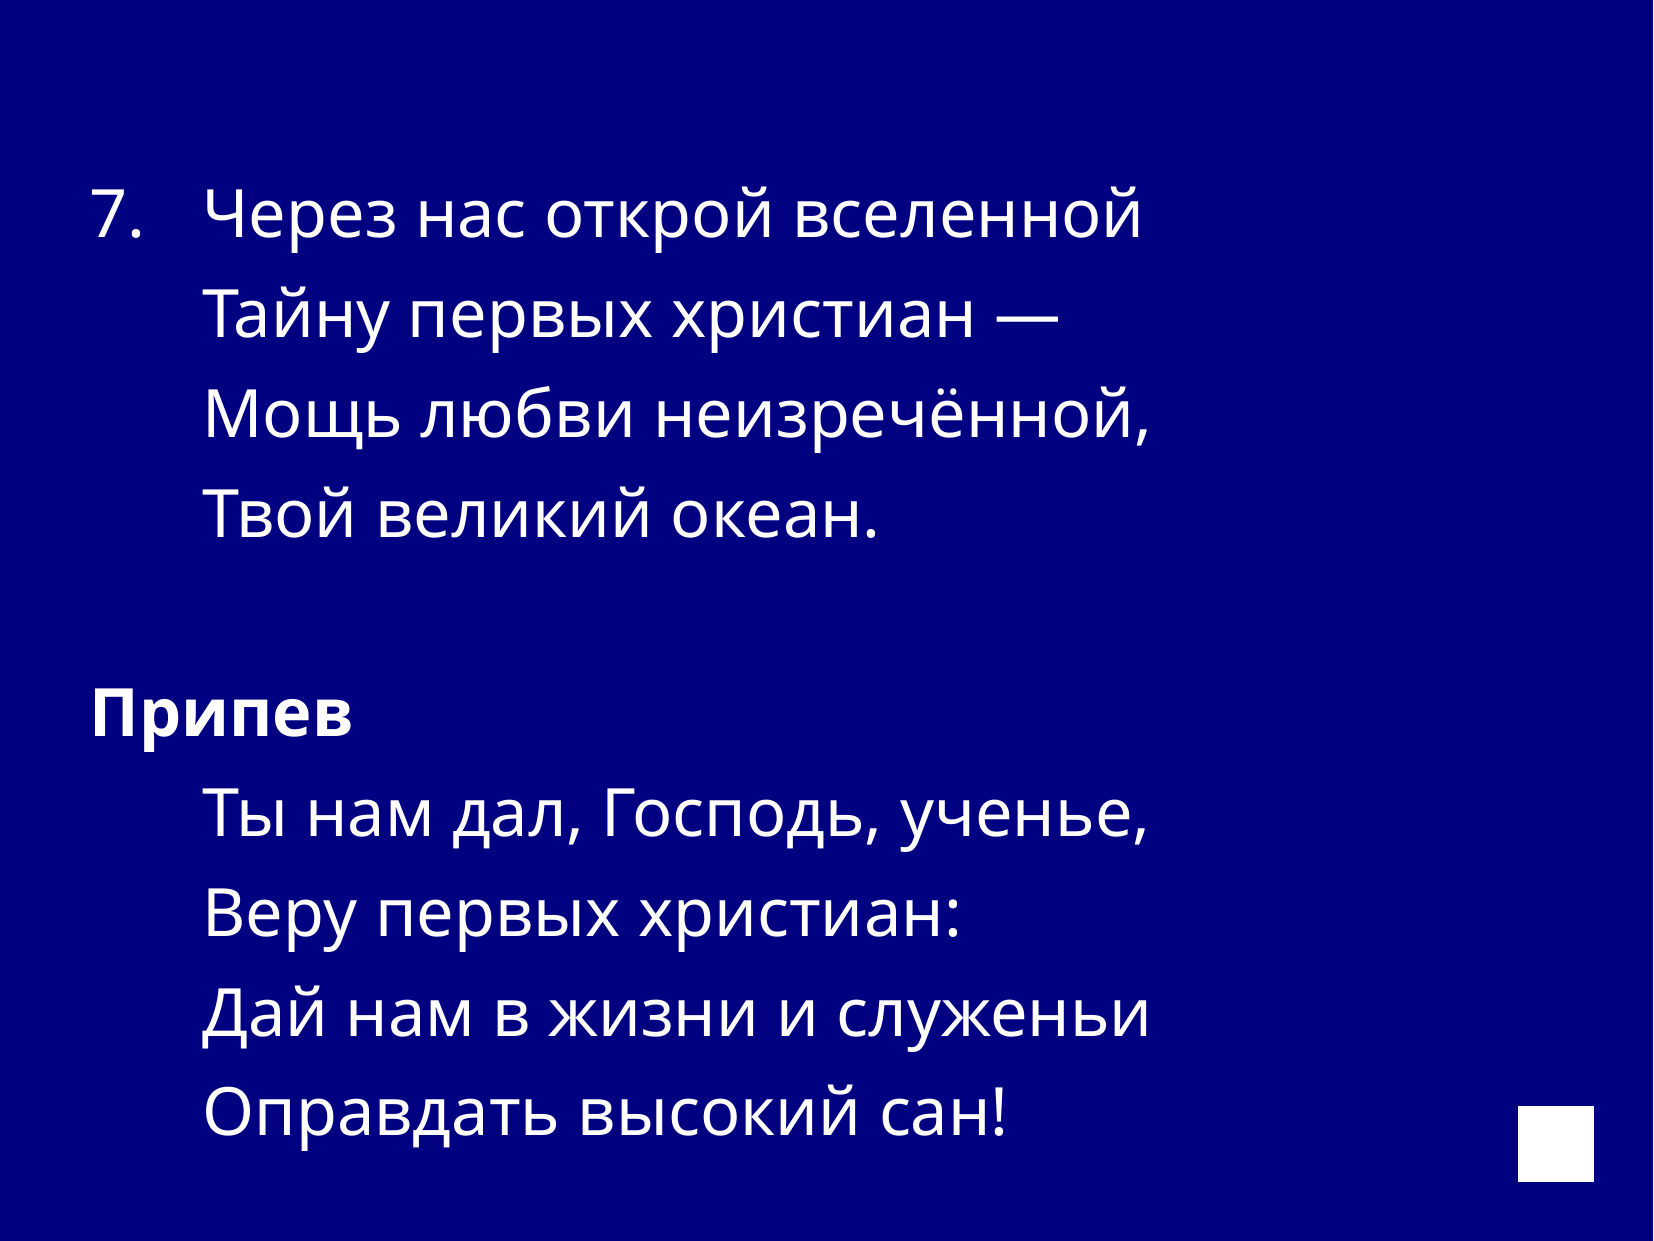

7.	Через нас открой вселенной
	Тайну первых христиан —
	Мощь любви неизречённой,
	Твой великий океан.
Припев
	Ты нам дал, Господь, ученье,
	Веру первых христиан:
	Дай нам в жизни и служеньи
	Оправдать высокий сан!